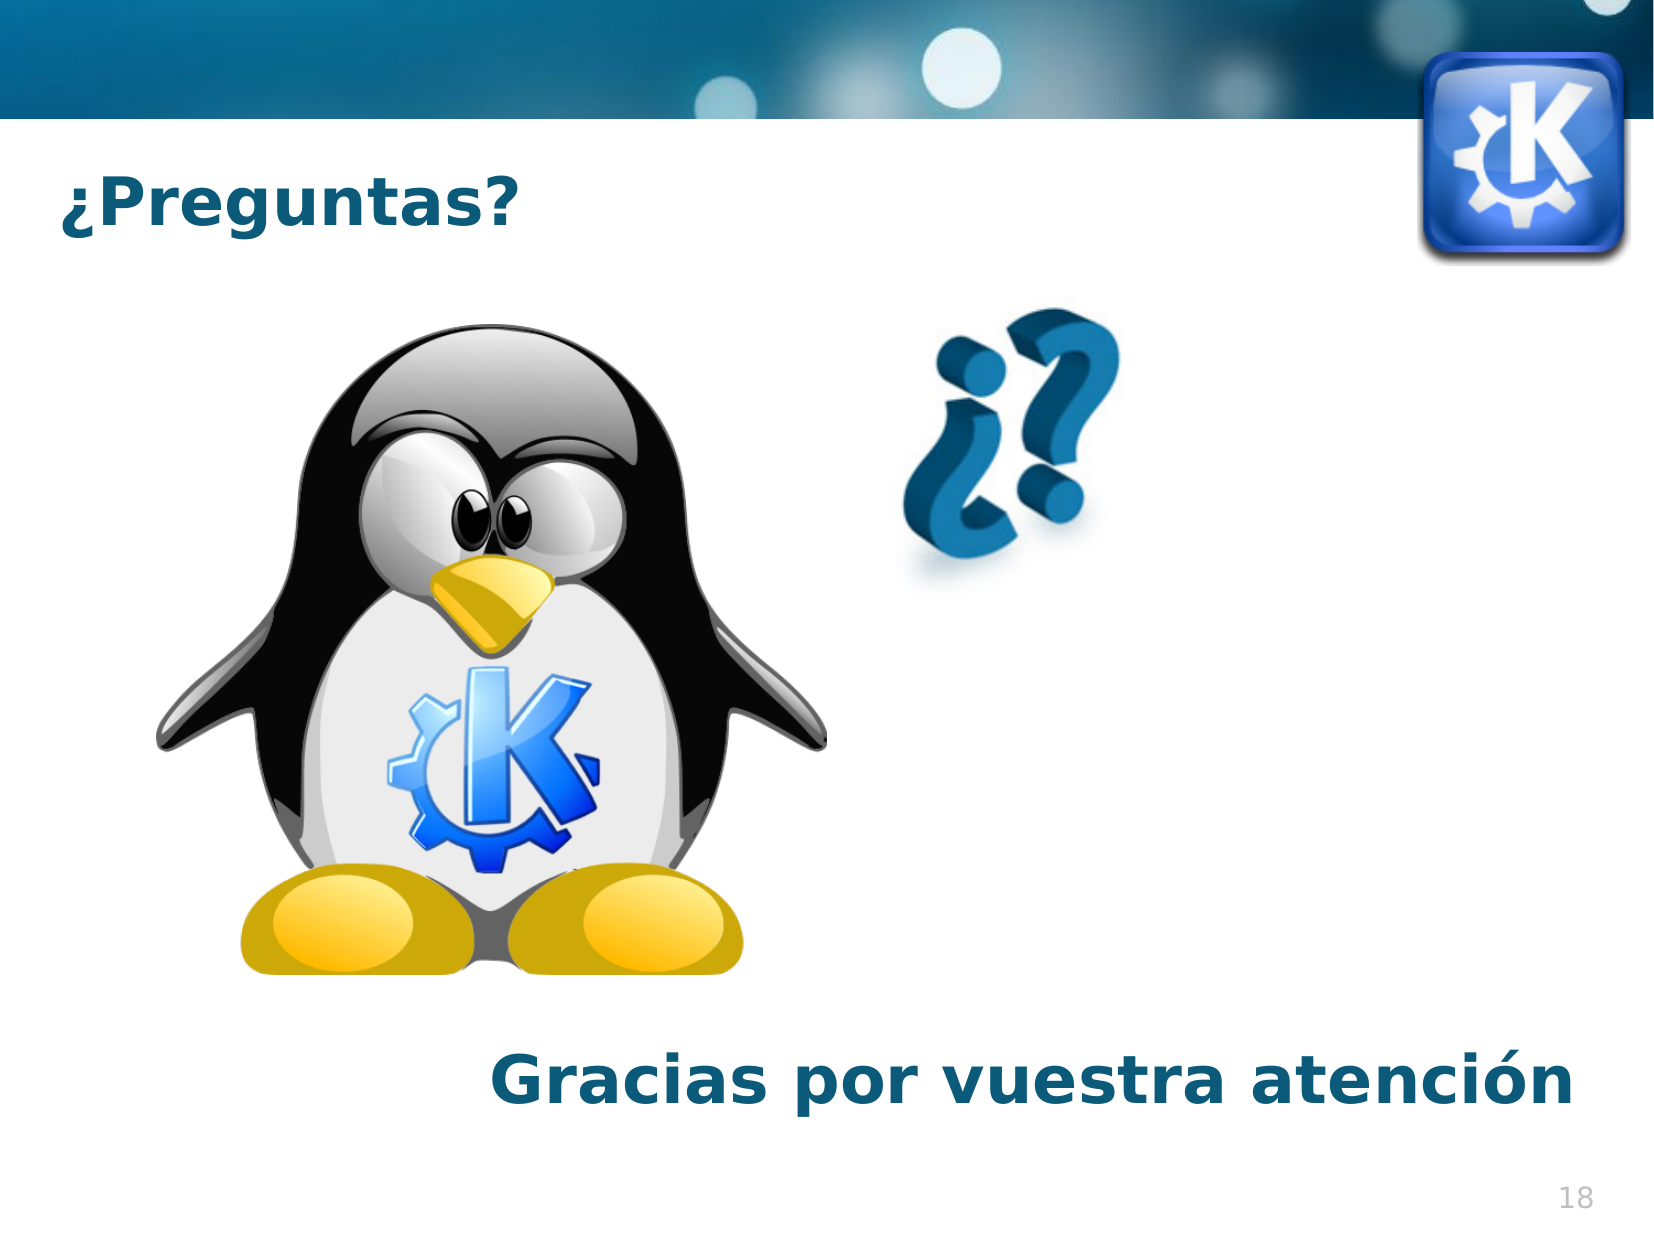

# ¿Preguntas?
Gracias por vuestra atención
18